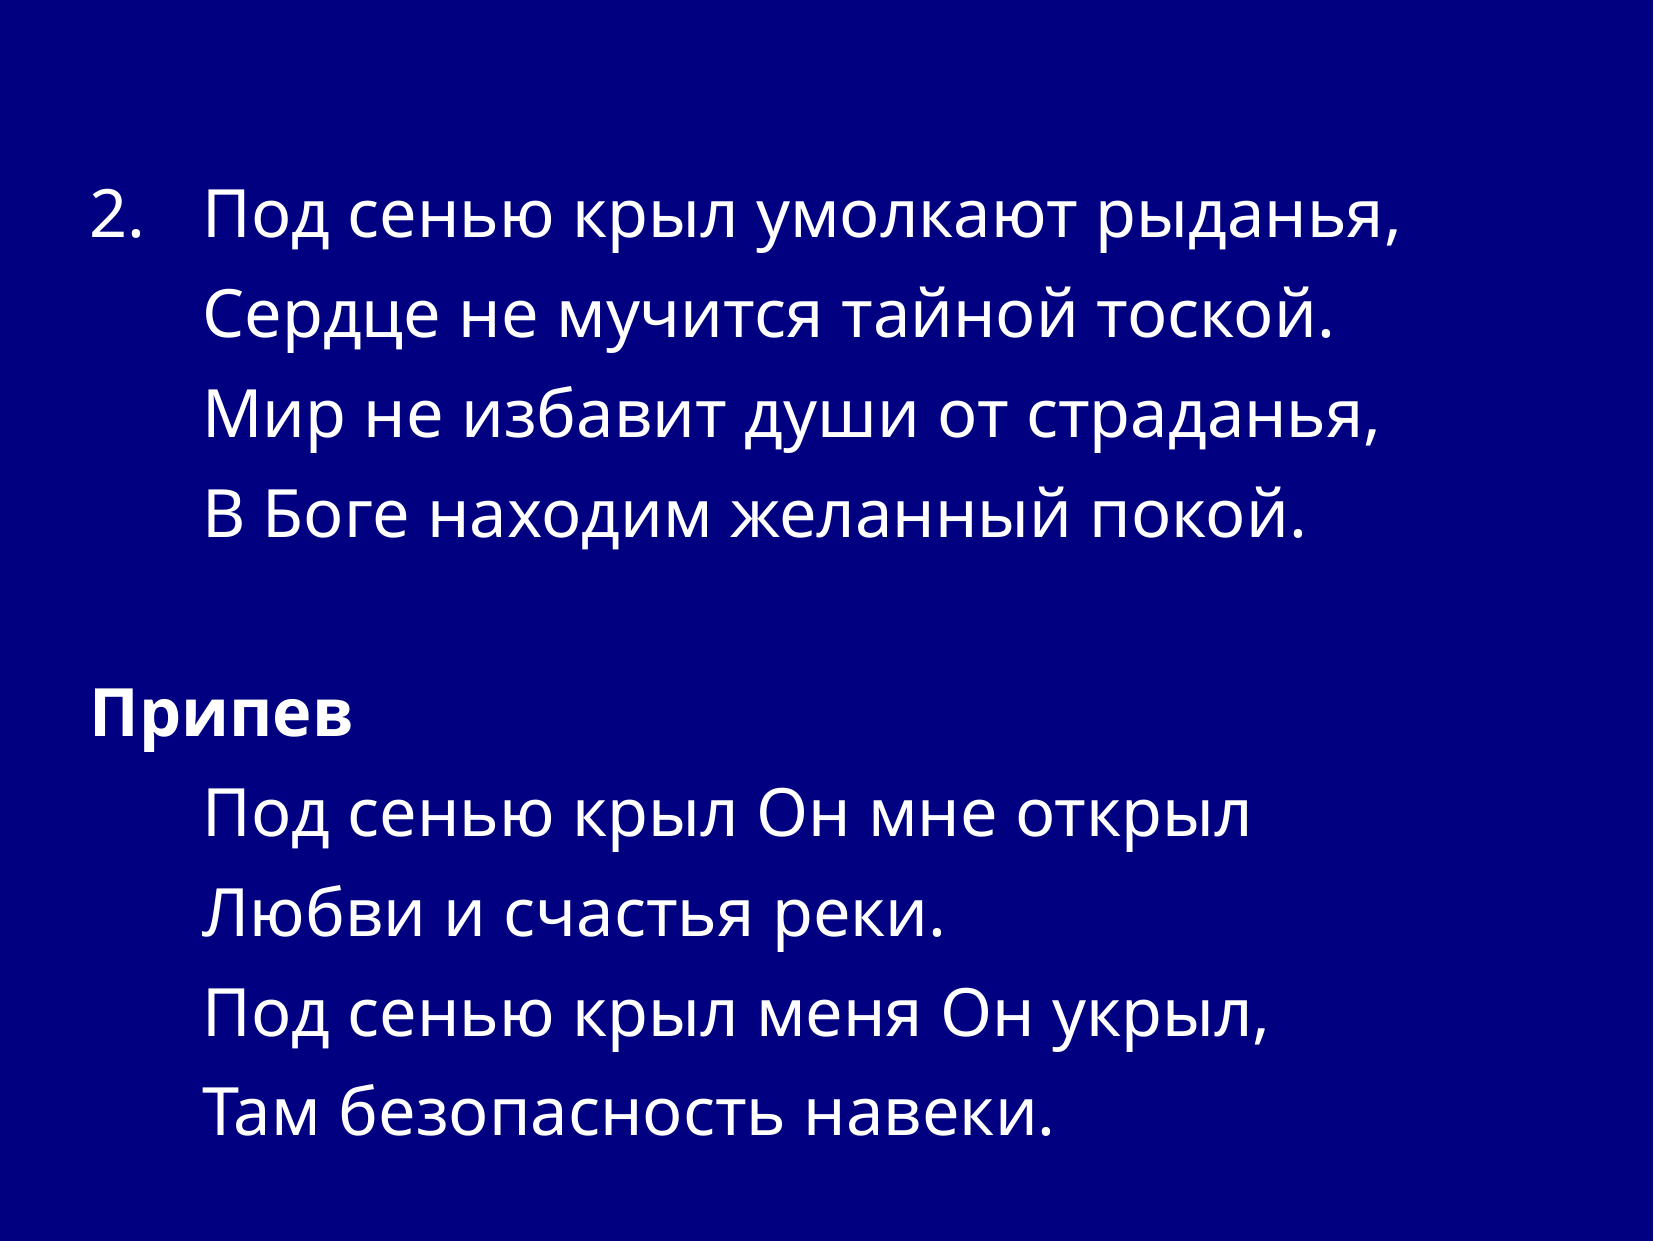

2.	Под сенью крыл умолкают рыданья,
	Сердце не мучится тайной тоской.
	Мир не избавит души от страданья,
	В Боге находим желанный покой.
Припев
	Под сенью крыл Он мне открыл
	Любви и счастья реки.
	Под сенью крыл меня Он укрыл,
	Там безопасность навеки.